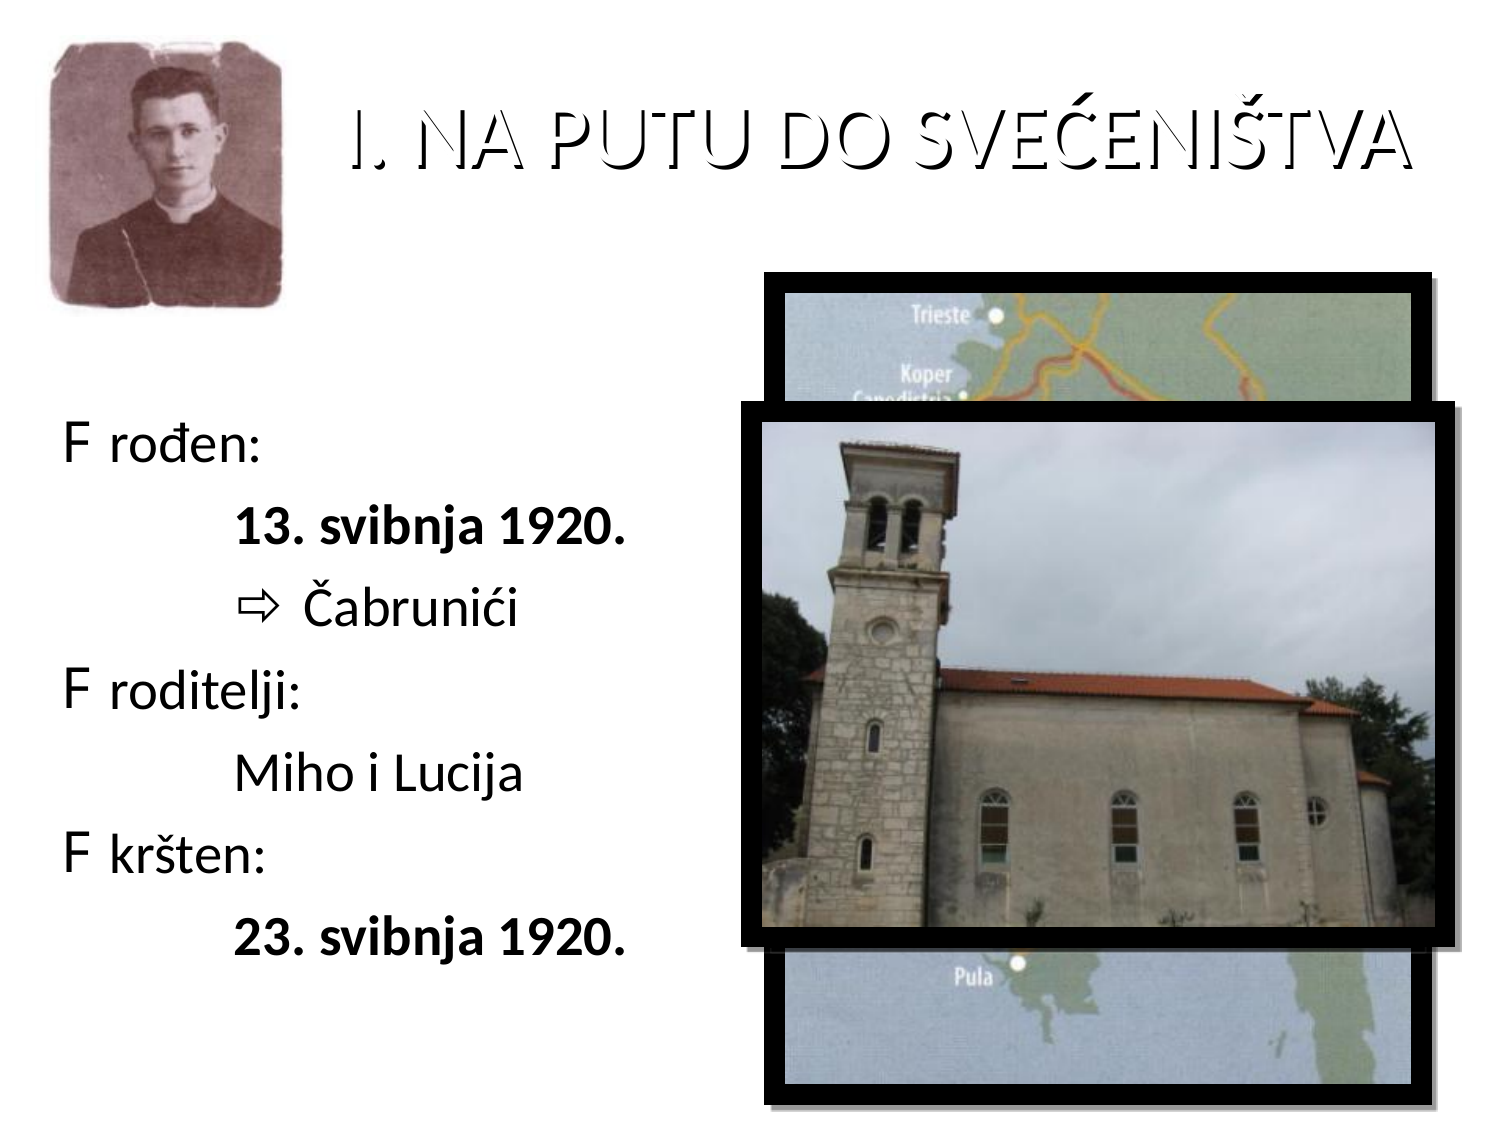

# I. NA PUTU DO SVEĆENIŠTVA
rođen:
	 13. svibnja 1920.
	  Čabrunići
roditelji:
	 Miho i Lucija
kršten:
	 23. svibnja 1920.